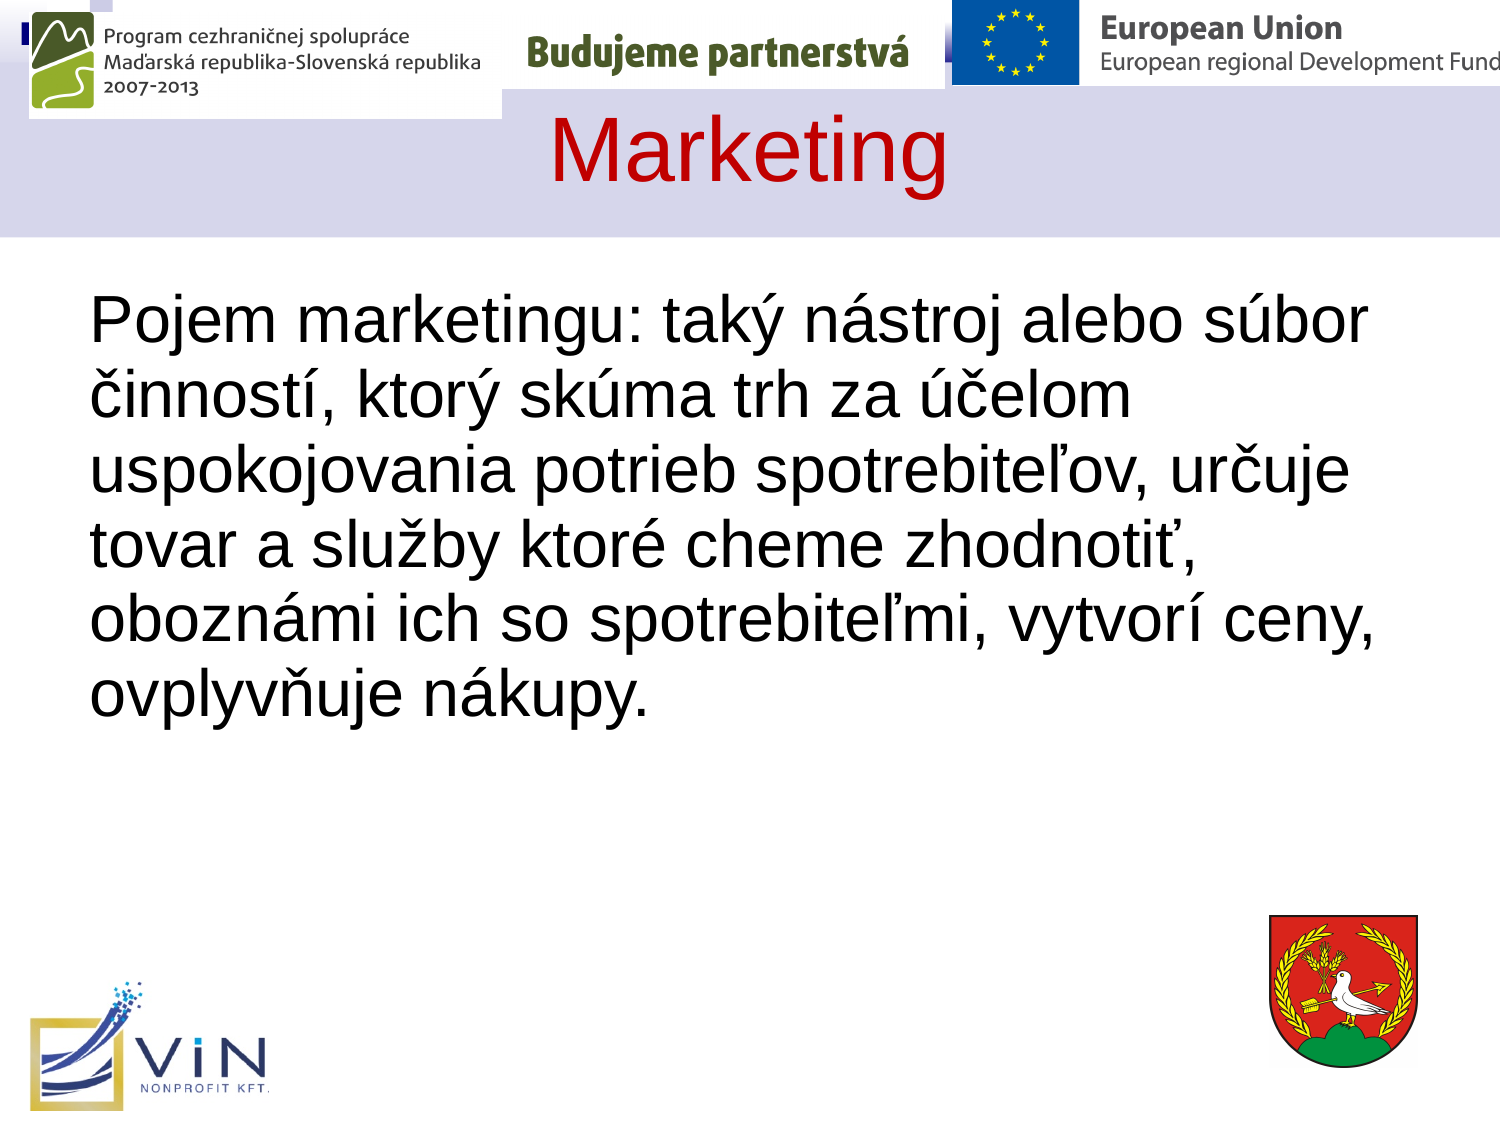

# Marketing
Pojem marketingu: taký nástroj alebo súbor činností, ktorý skúma trh za účelom uspokojovania potrieb spotrebiteľov, určuje tovar a služby ktoré cheme zhodnotiť, oboznámi ich so spotrebiteľmi, vytvorí ceny, ovplyvňuje nákupy.